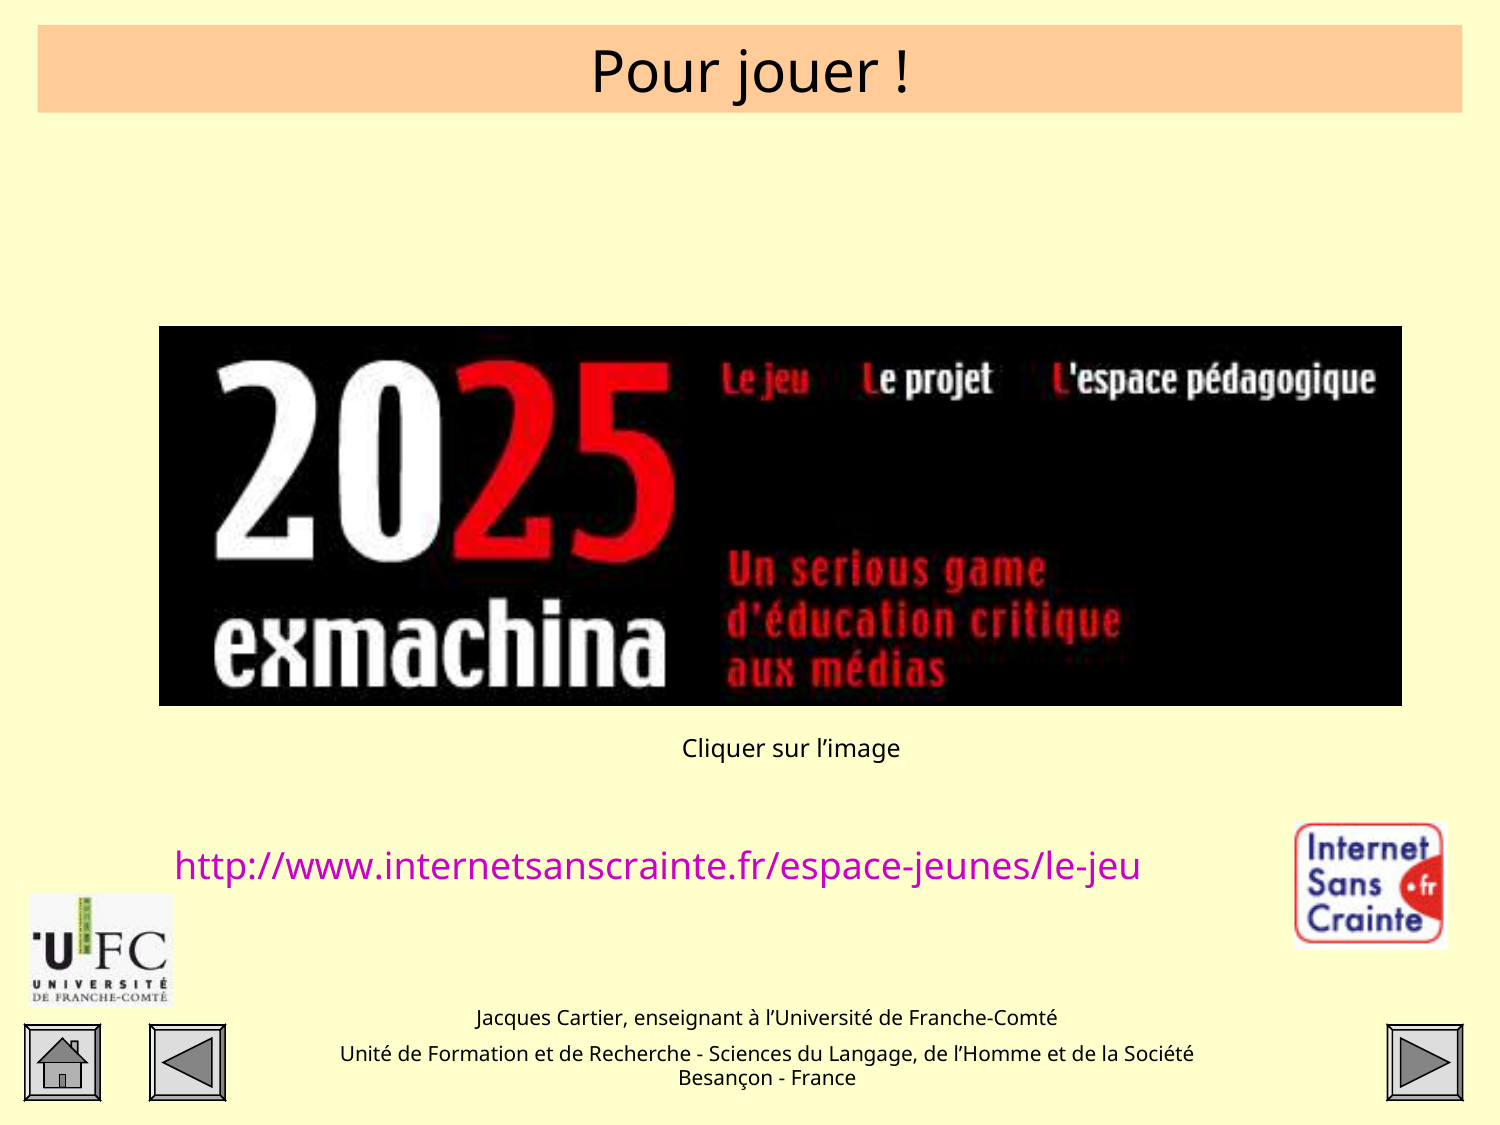

# Pour jouer !
Cliquer sur l’image
http://www.internetsanscrainte.fr/espace-jeunes/le-jeu